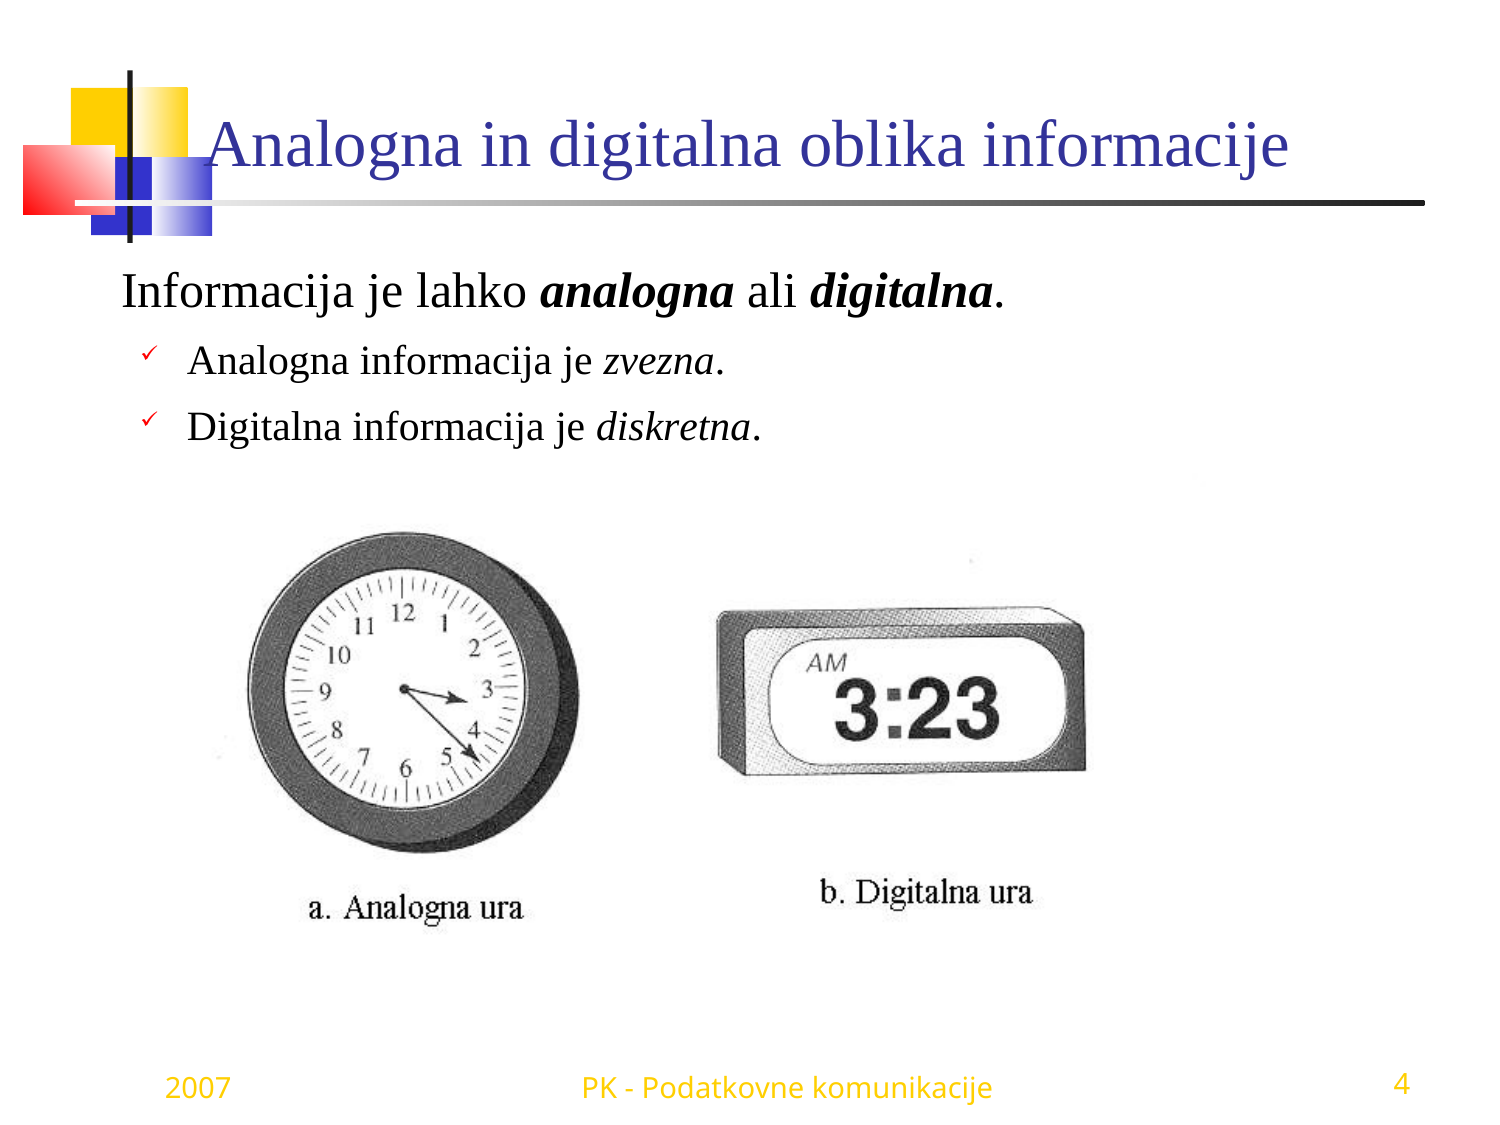

# Analogna in digitalna oblika informacije
	Informacija je lahko analogna ali digitalna.
Analogna informacija je zvezna.
Digitalna informacija je diskretna.
2007
PK - Podatkovne komunikacije